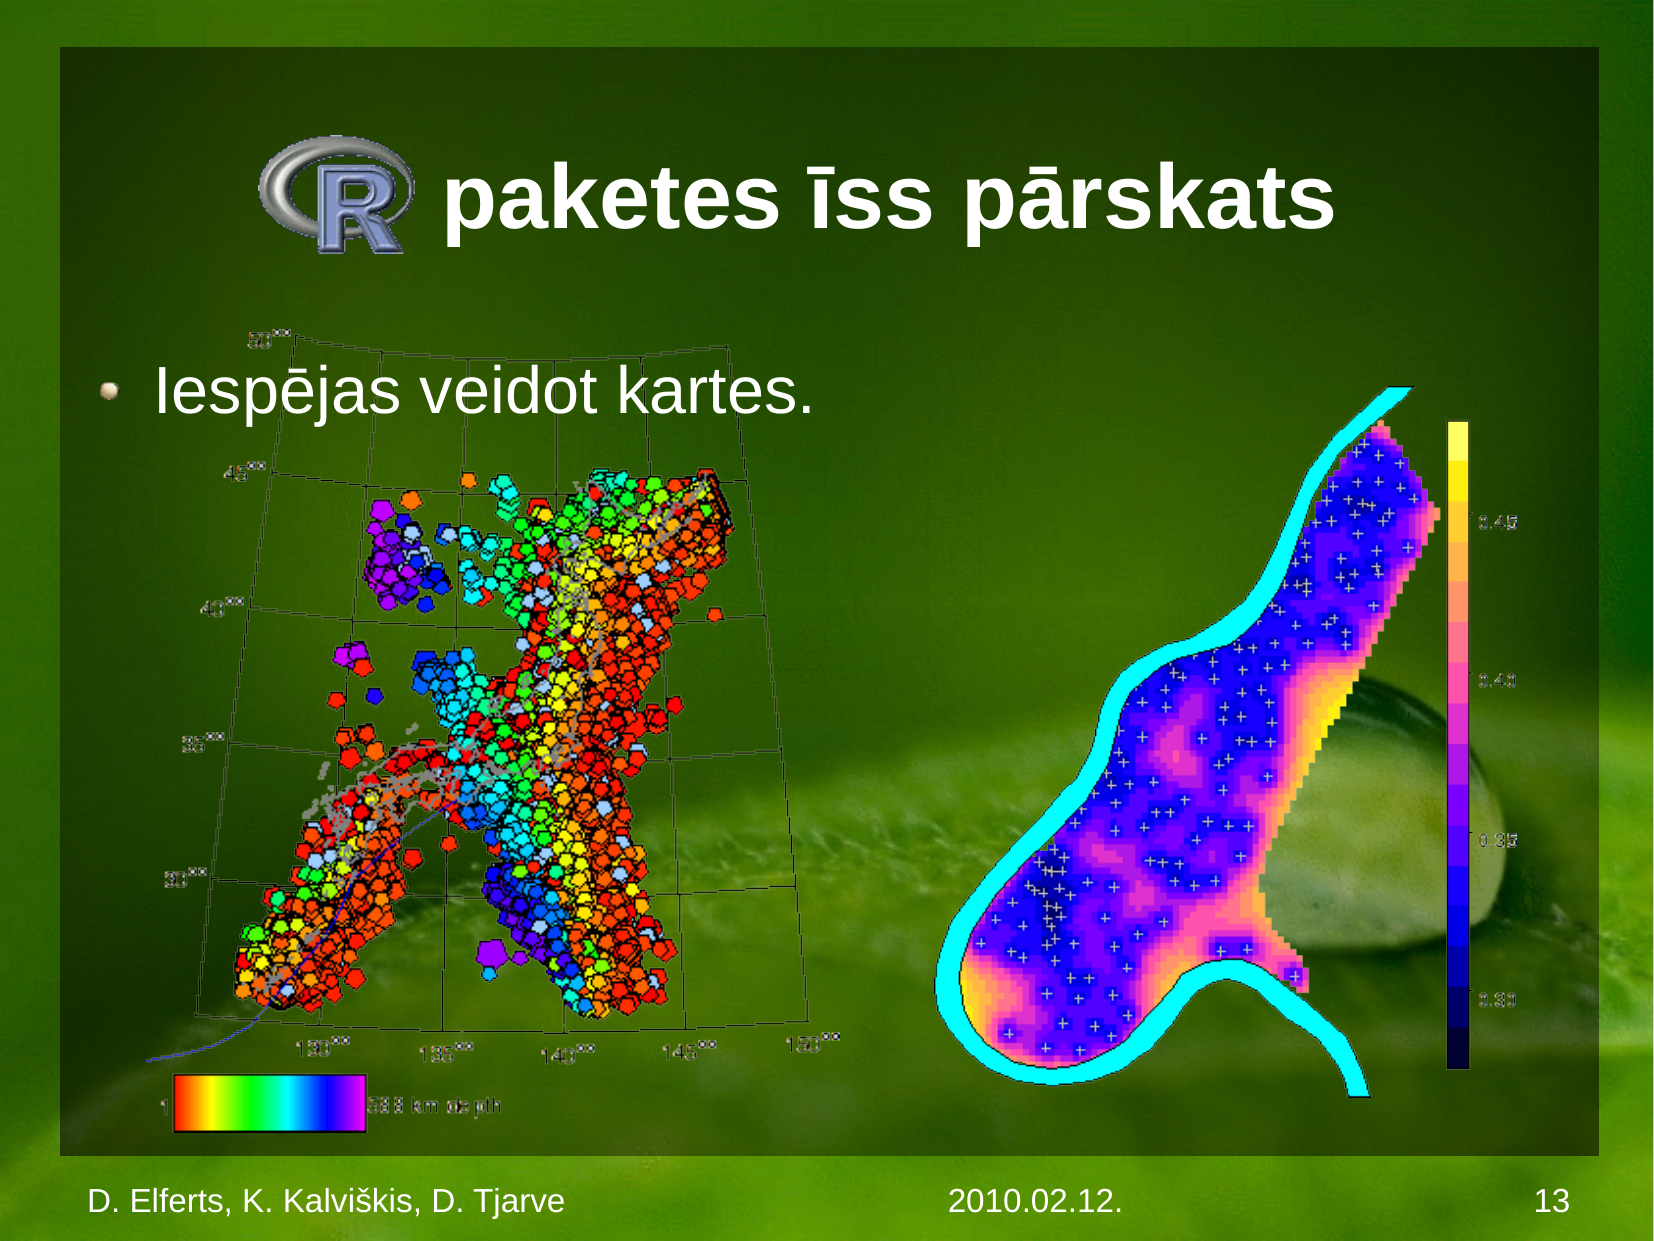

# paketes īss pārskats
Iespējas veidot kartes.
D. Elferts, K. Kalviškis, D. Tjarve
2010.02.12.
13